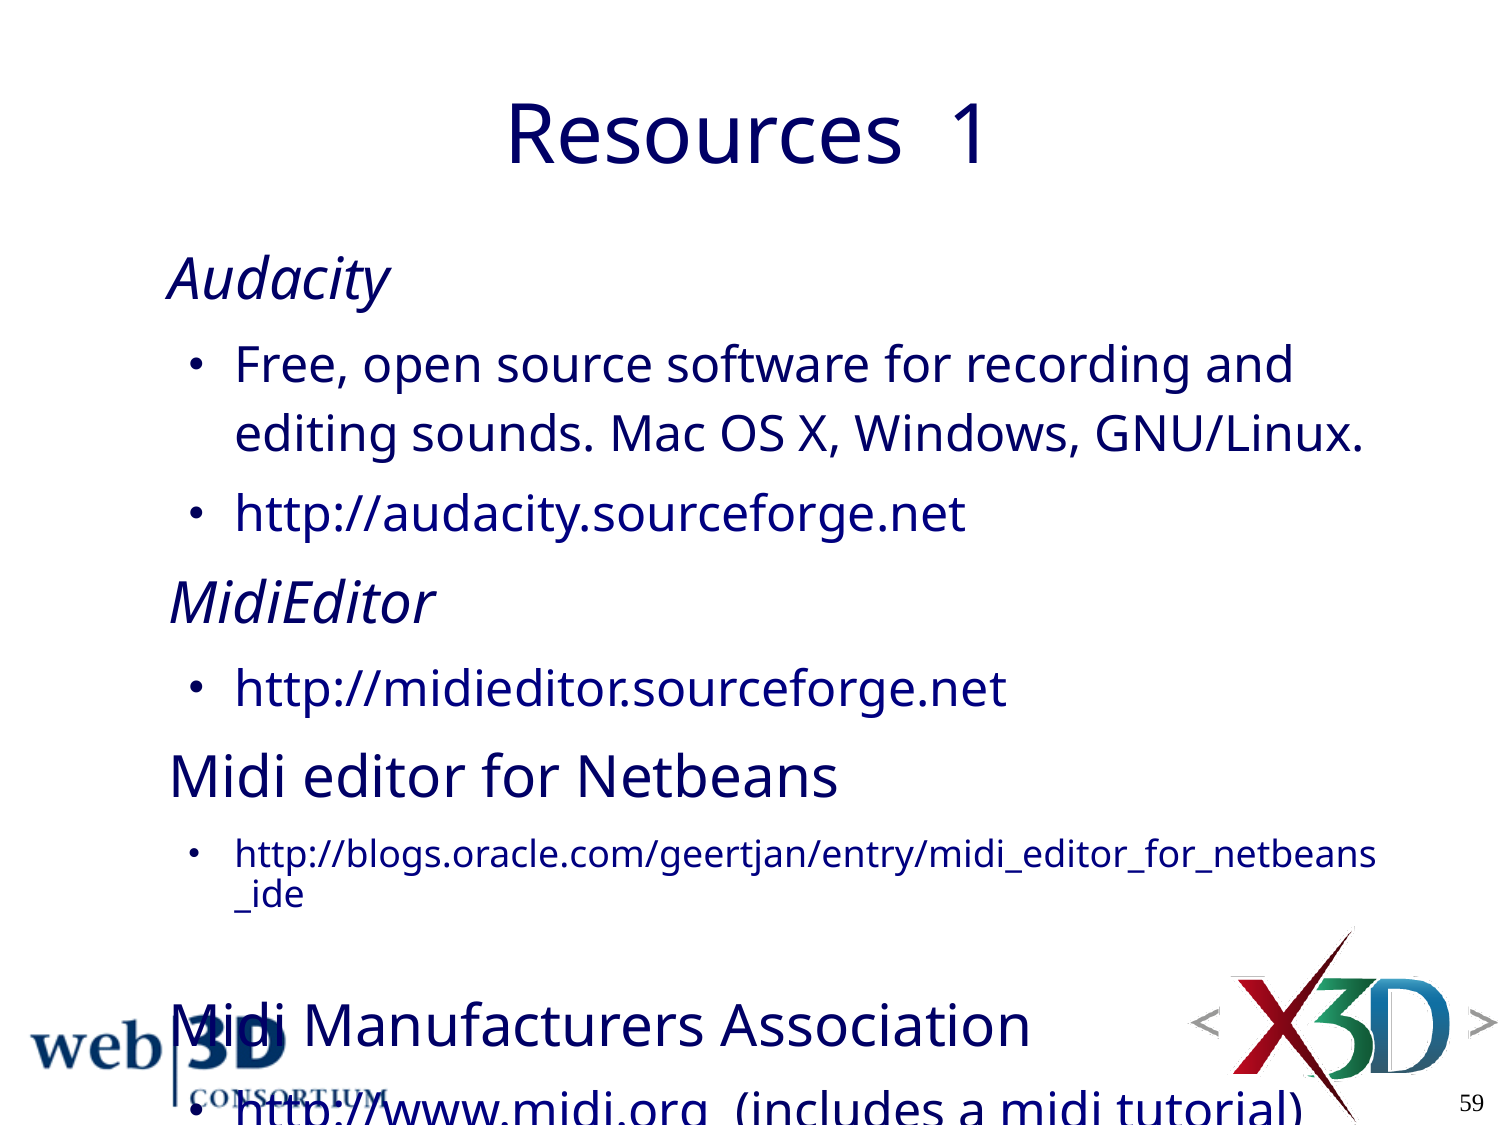

# Resources 1
Audacity
Free, open source software for recording and editing sounds. Mac OS X, Windows, GNU/Linux.
http://audacity.sourceforge.net
MidiEditor
http://midieditor.sourceforge.net
Midi editor for Netbeans
http://blogs.oracle.com/geertjan/entry/midi_editor_for_netbeans_ide
Midi Manufacturers Association
http://www.midi.org (includes a midi tutorial)